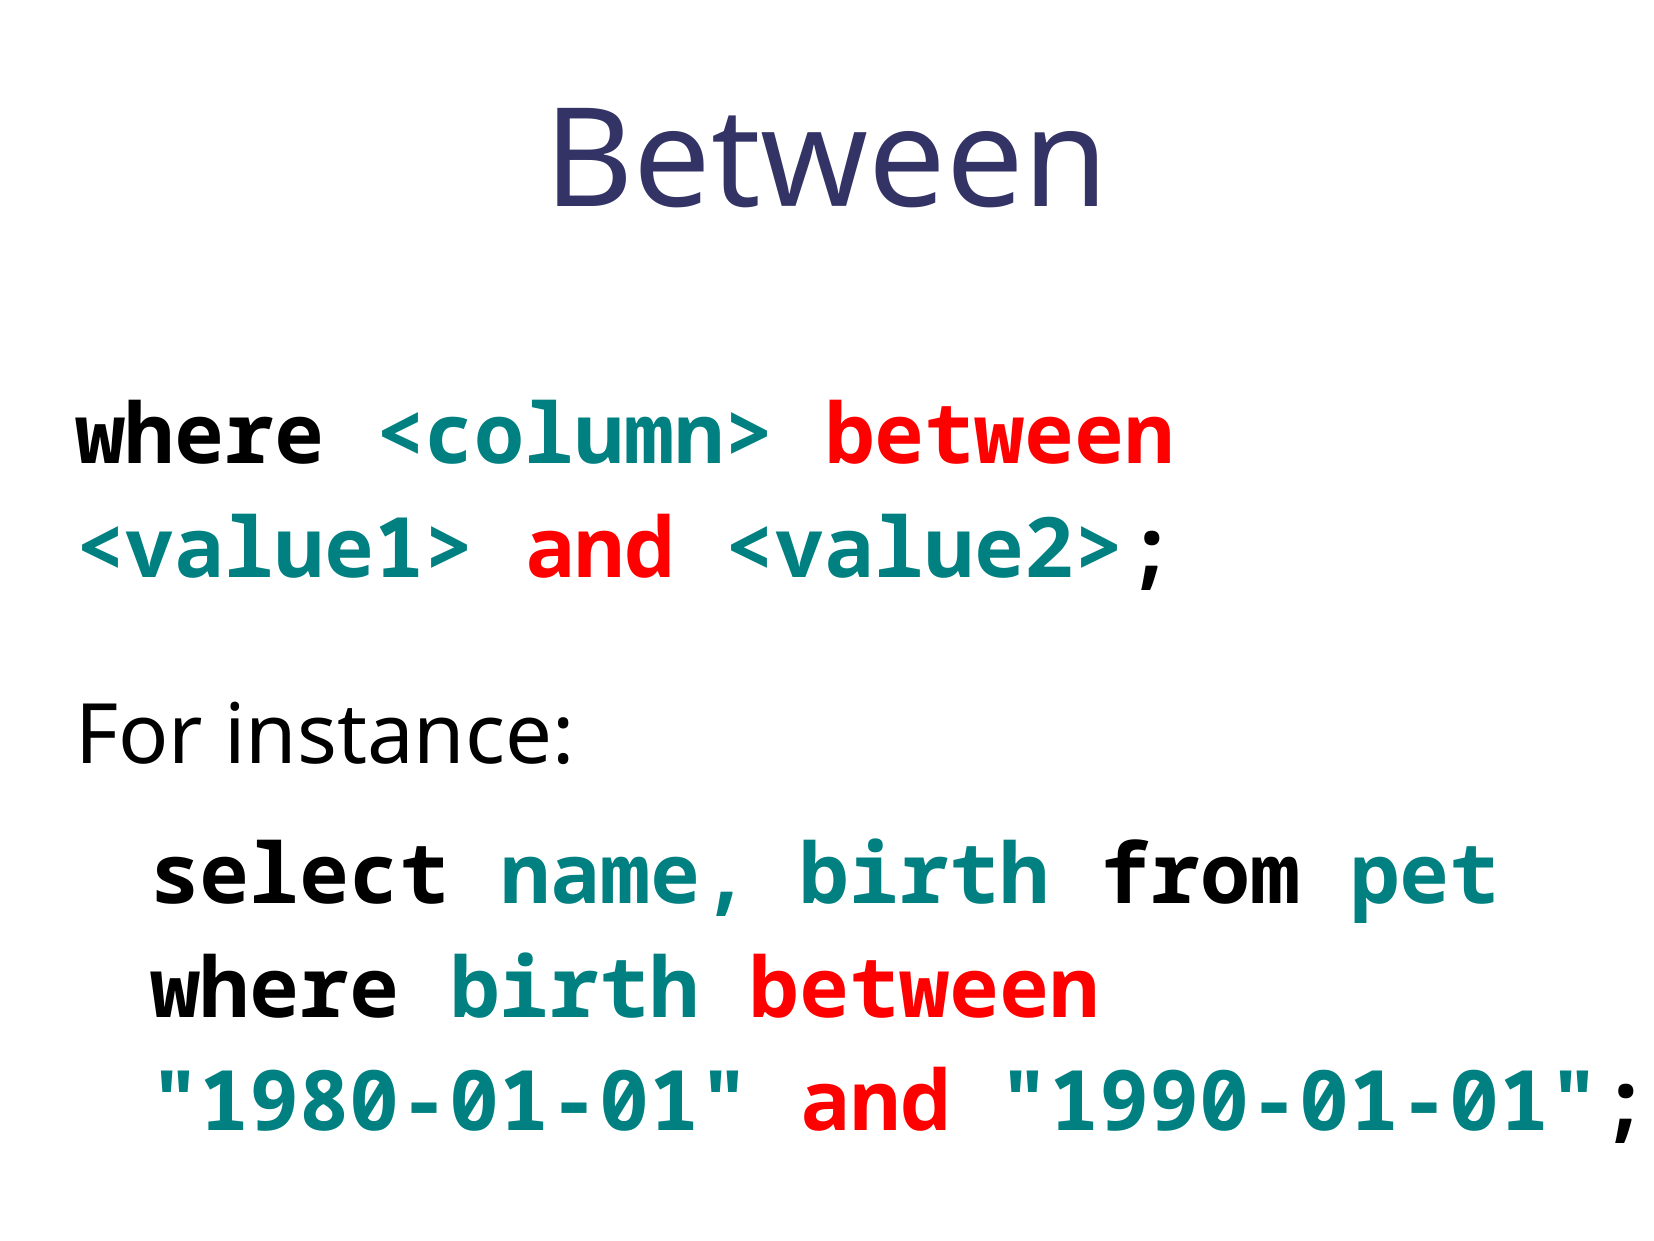

# Between
where <column> between <value1> and <value2>;
For instance:
select name, birth from pet
where birth between
"1980-01-01" and "1990-01-01";